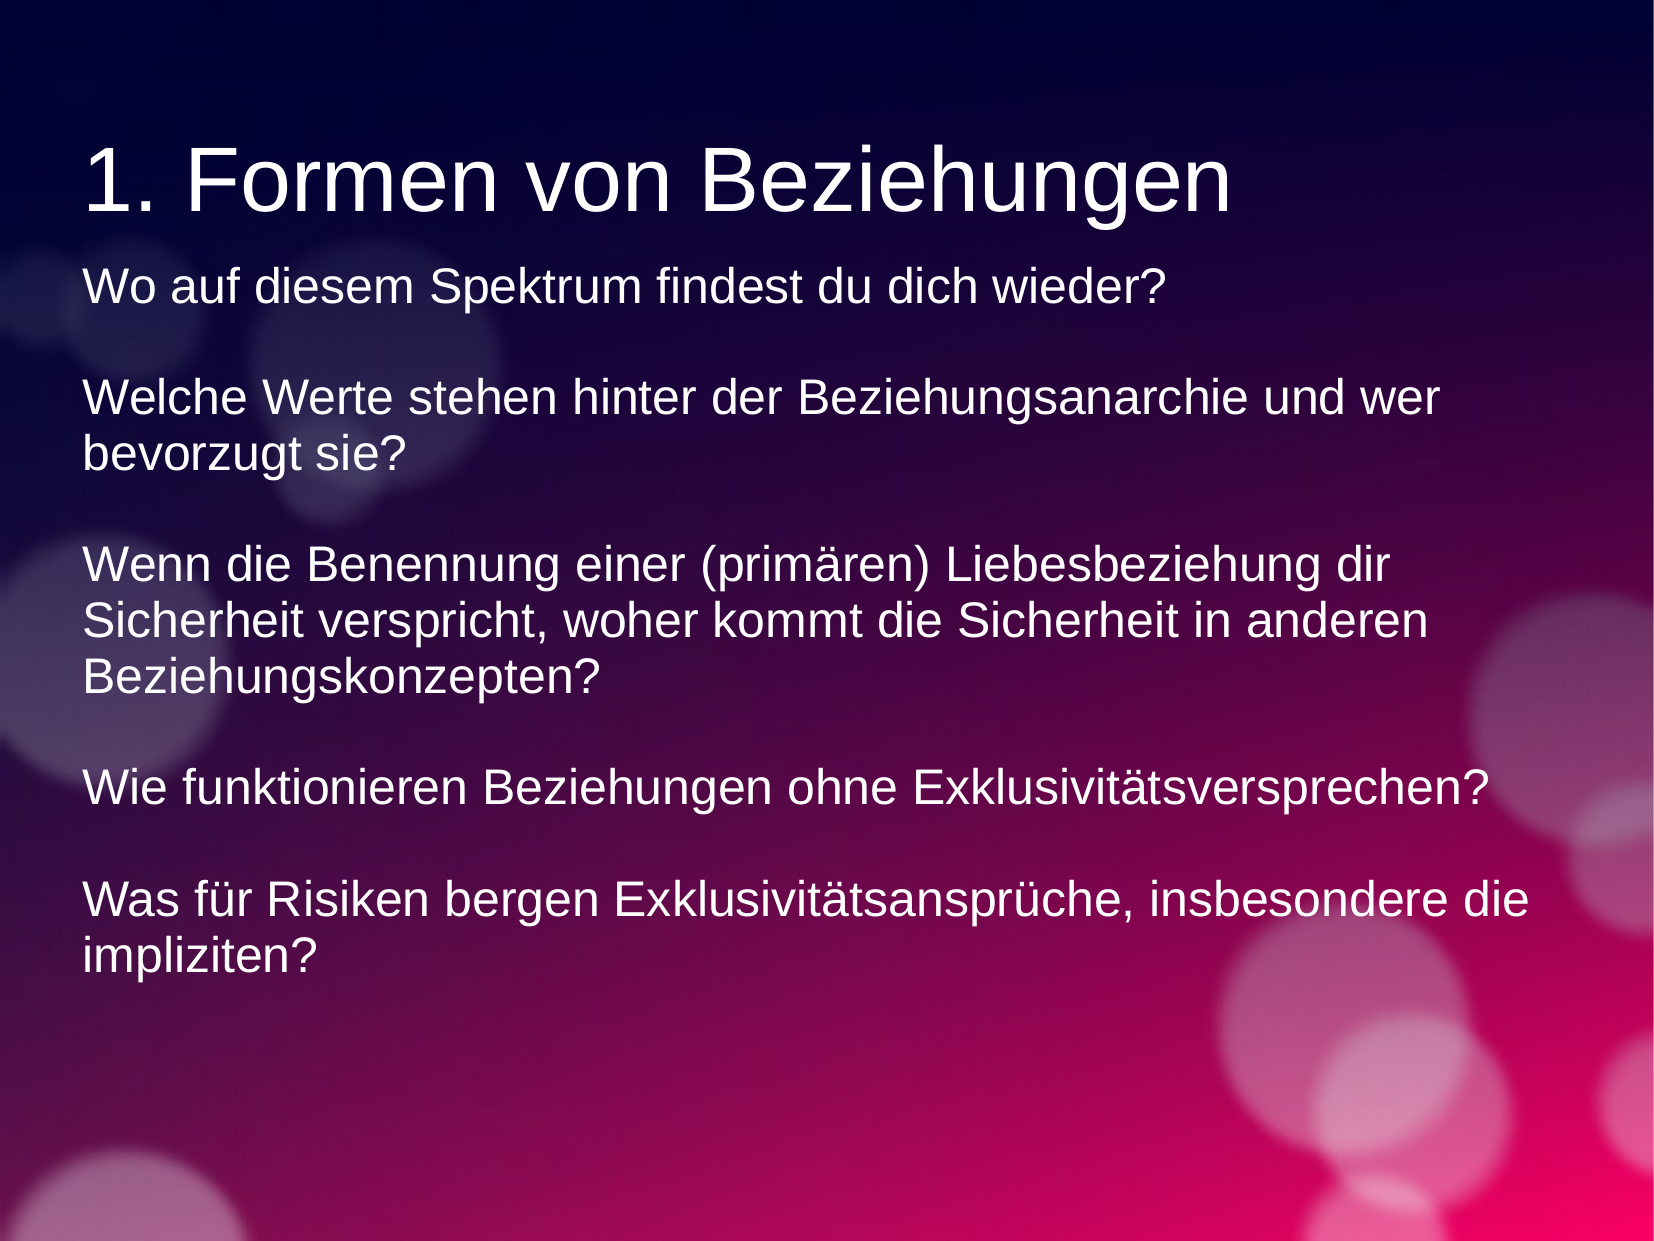

# Wo auf diesem Spektrum findest du dich wieder?
Welche Werte stehen hinter der Beziehungsanarchie und wer bevorzugt sie?
Wenn die Benennung einer (primären) Liebesbeziehung dir Sicherheit verspricht, woher kommt die Sicherheit in anderen Beziehungskonzepten?
Wie funktionieren Beziehungen ohne Exklusivitätsversprechen?
Was für Risiken bergen Exklusivitätsansprüche, insbesondere die impliziten?
1. Formen von Beziehungen